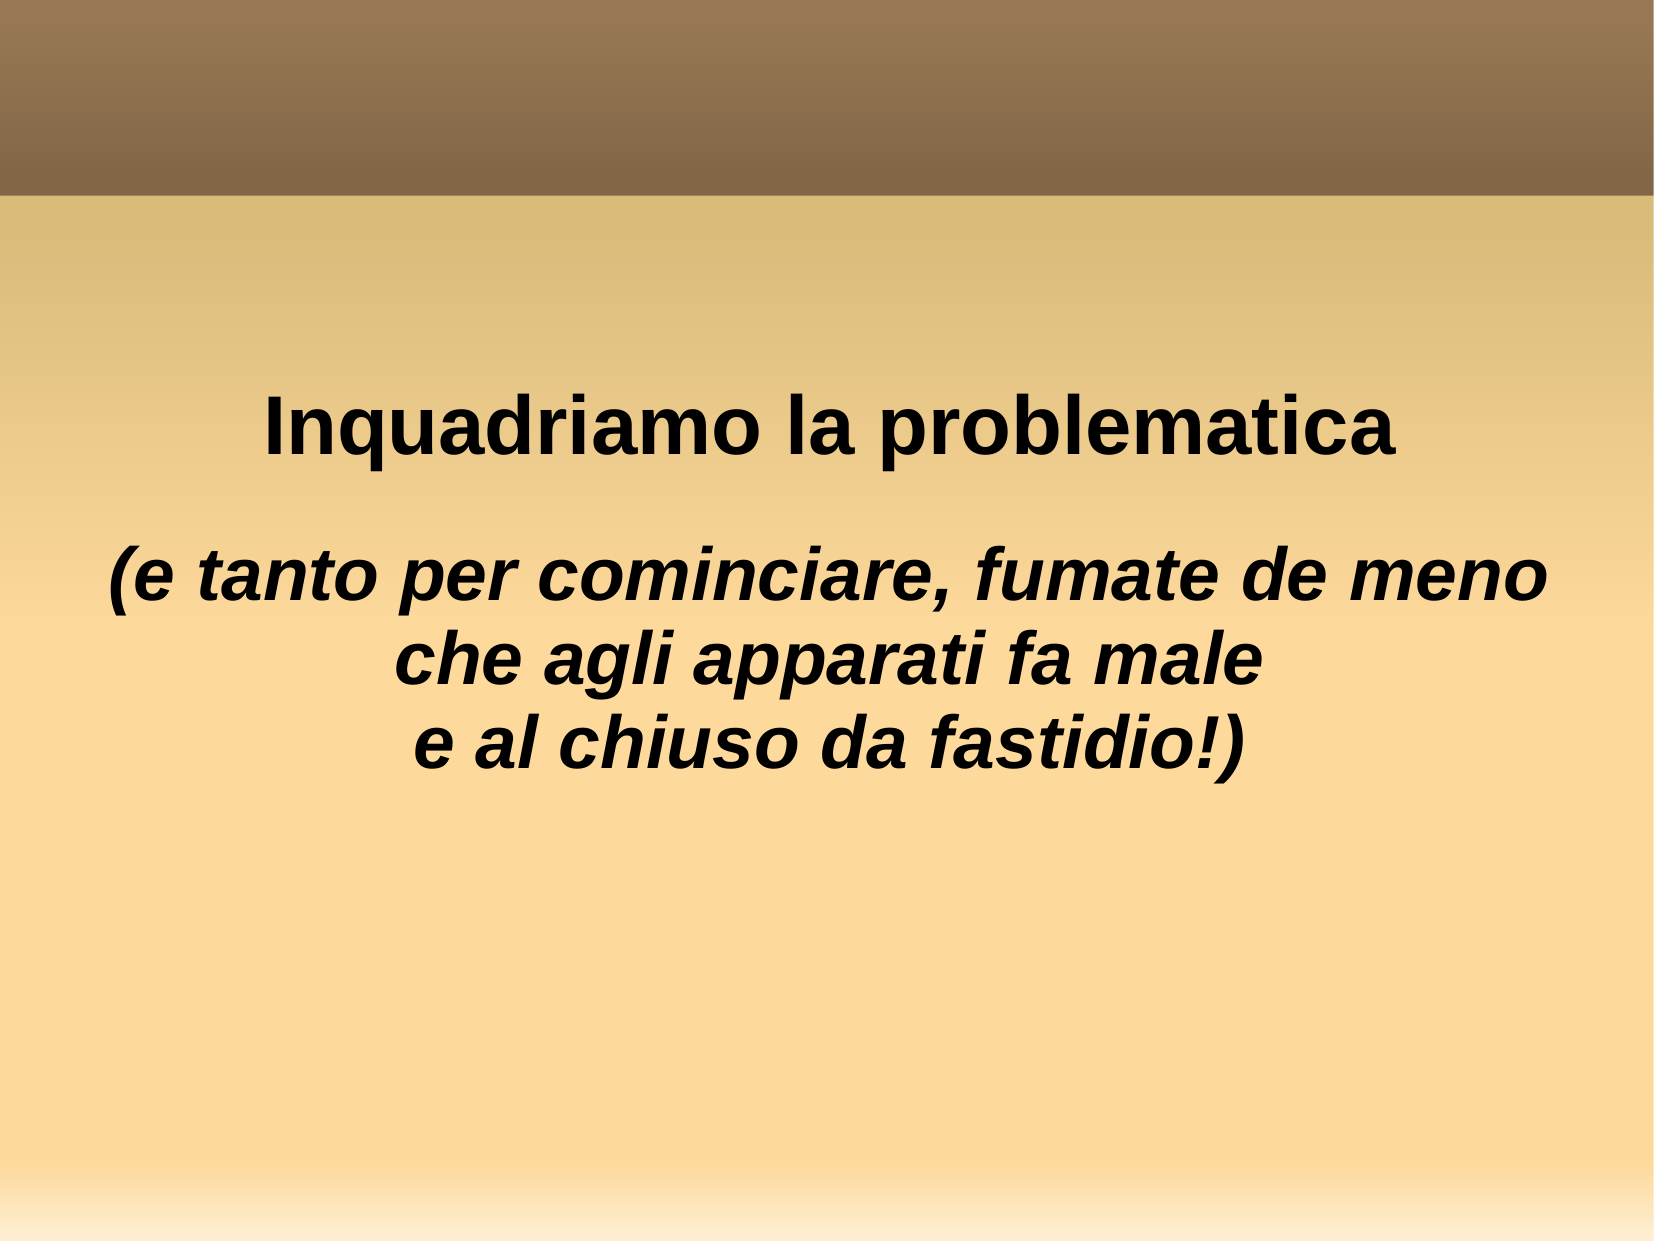

# Inquadriamo la problematica (e tanto per cominciare, fumate de meno che agli apparati fa male e al chiuso da fastidio!)